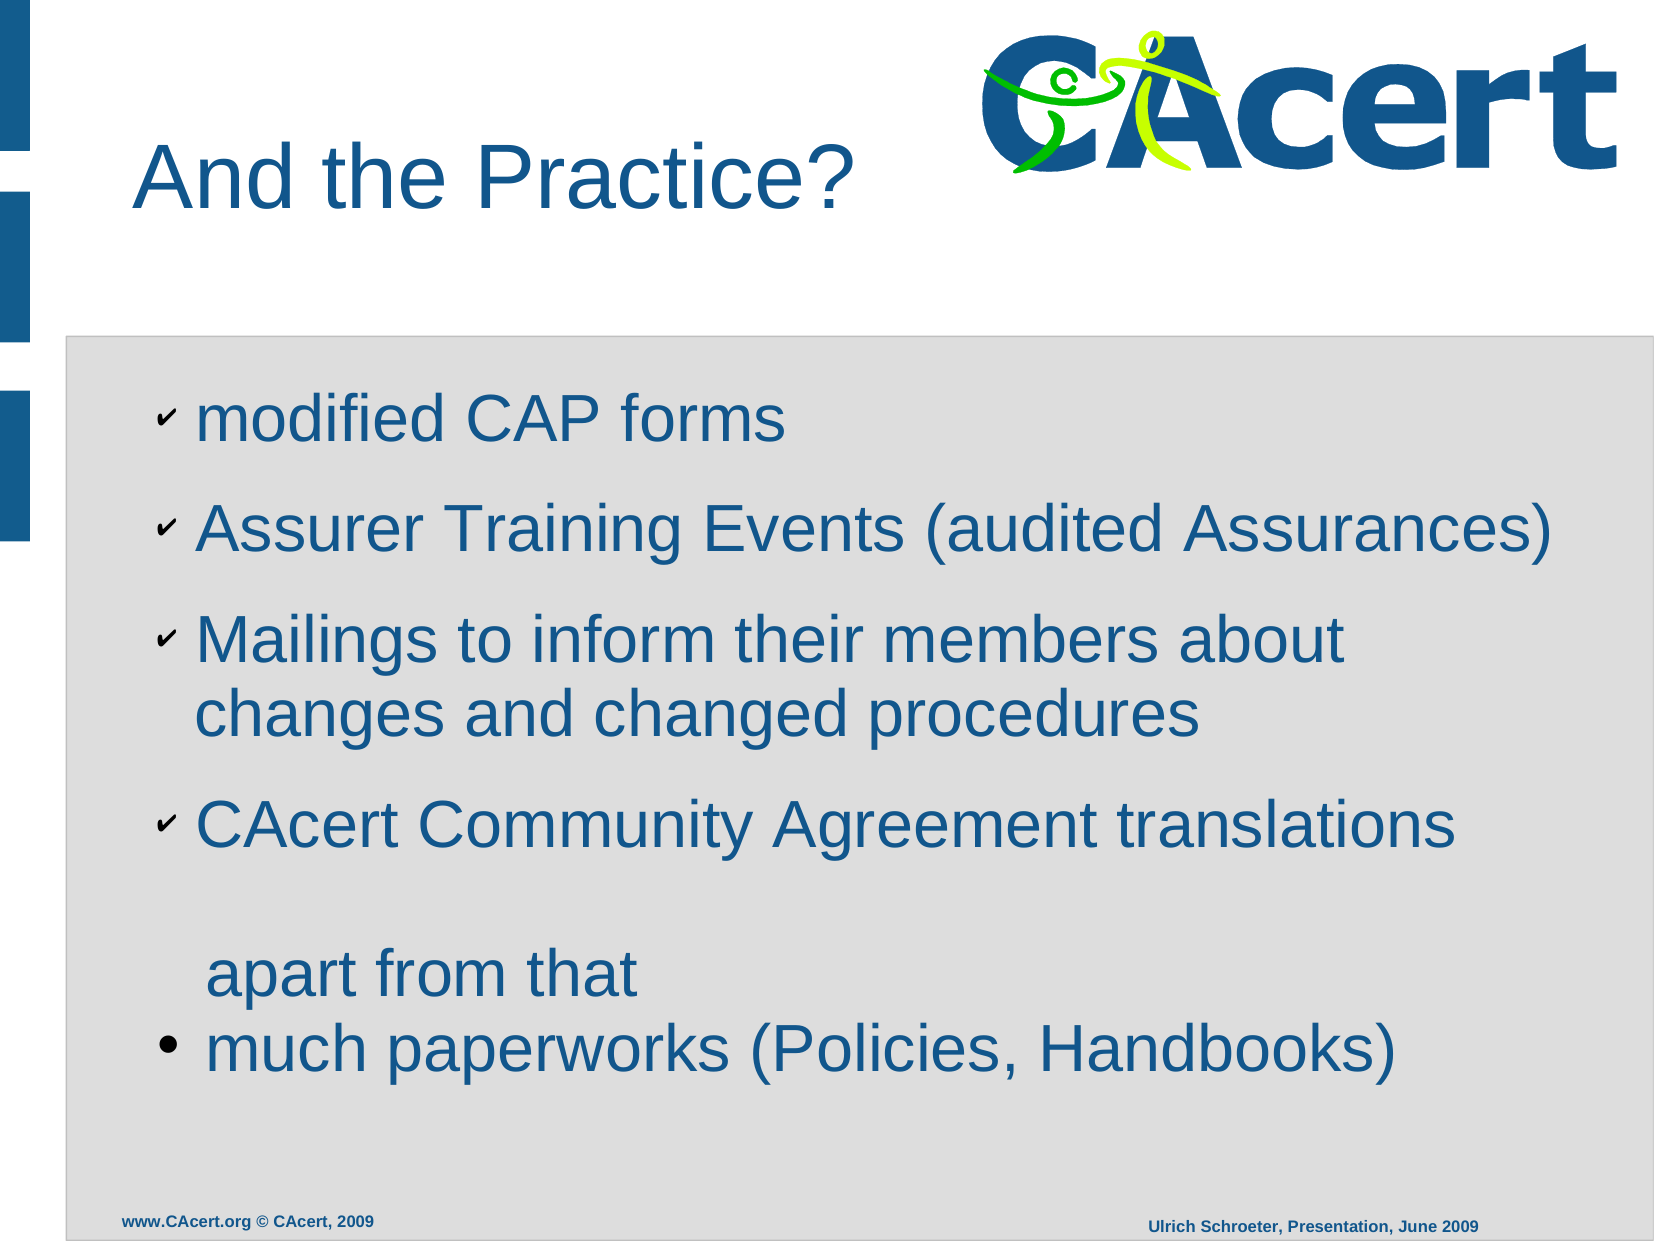

And the Practice?
 modified CAP forms
 Assurer Training Events (audited Assurances)
 Mailings to inform their members about
 changes and changed procedures
 CAcert Community Agreement translations
 apart from that
 much paperworks (Policies, Handbooks)